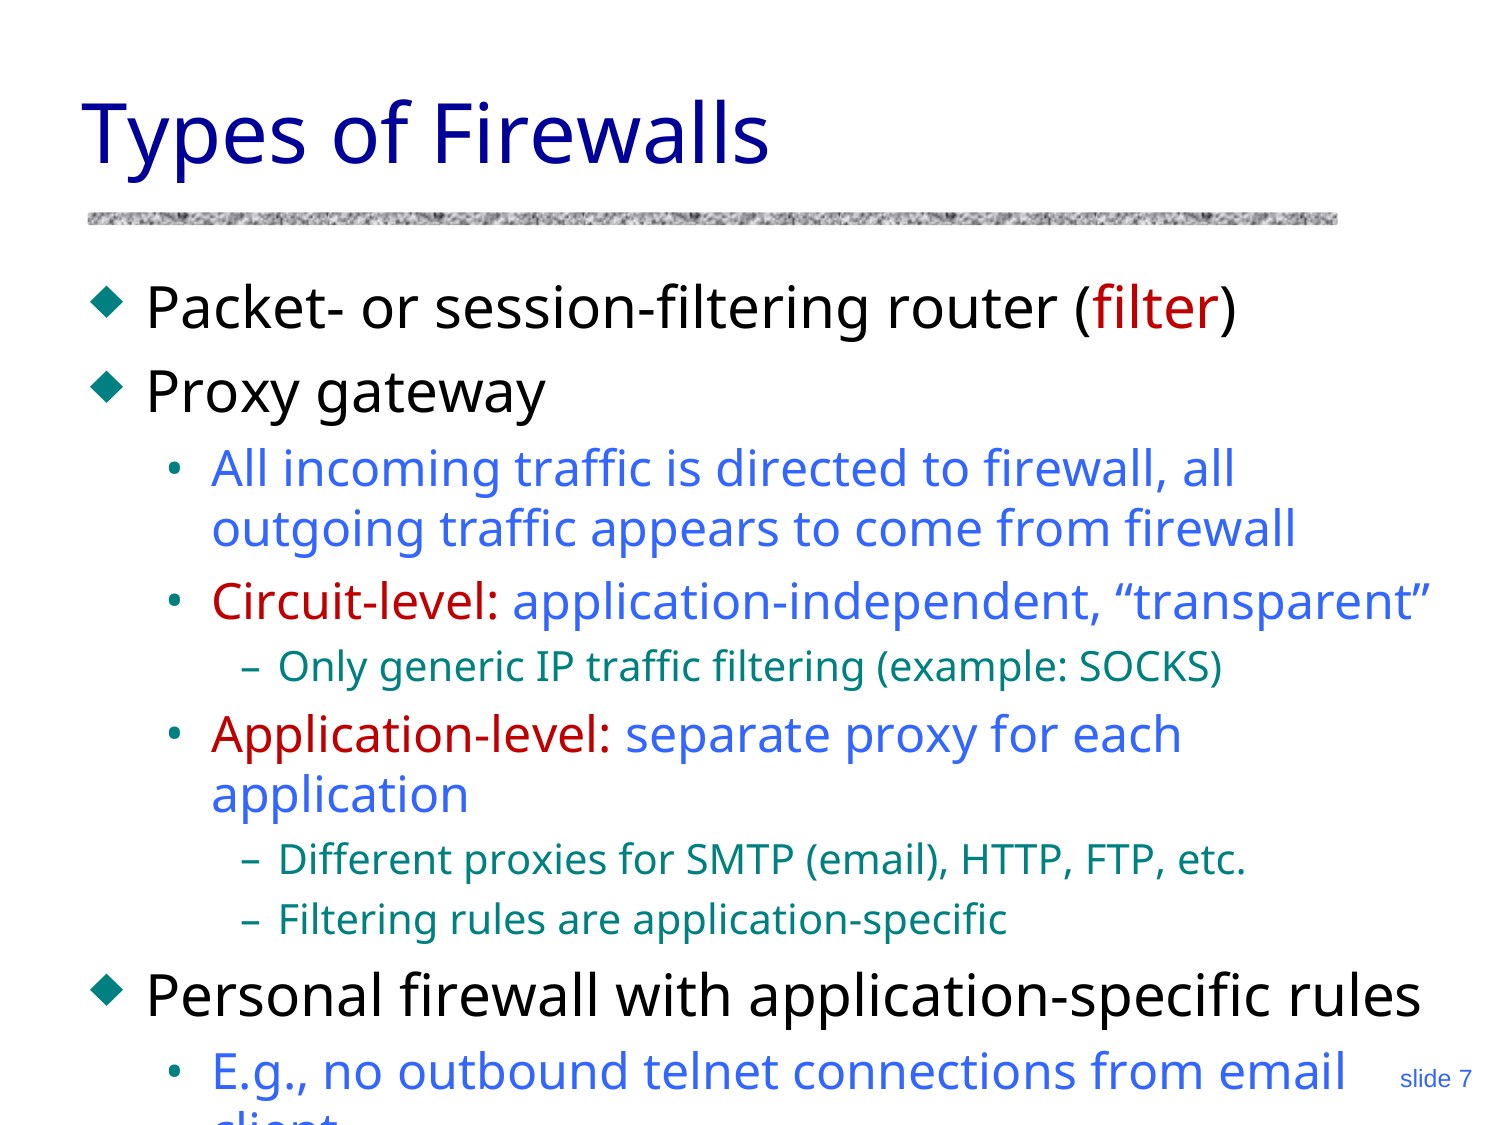

Types of Firewalls
Packet- or session-filtering router (filter)
Proxy gateway
All incoming traffic is directed to firewall, all outgoing traffic appears to come from firewall
Circuit-level: application-independent, “transparent”
Only generic IP traffic filtering (example: SOCKS)
Application-level: separate proxy for each application
Different proxies for SMTP (email), HTTP, FTP, etc.
Filtering rules are application-specific
Personal firewall with application-specific rules
E.g., no outbound telnet connections from email client
slide